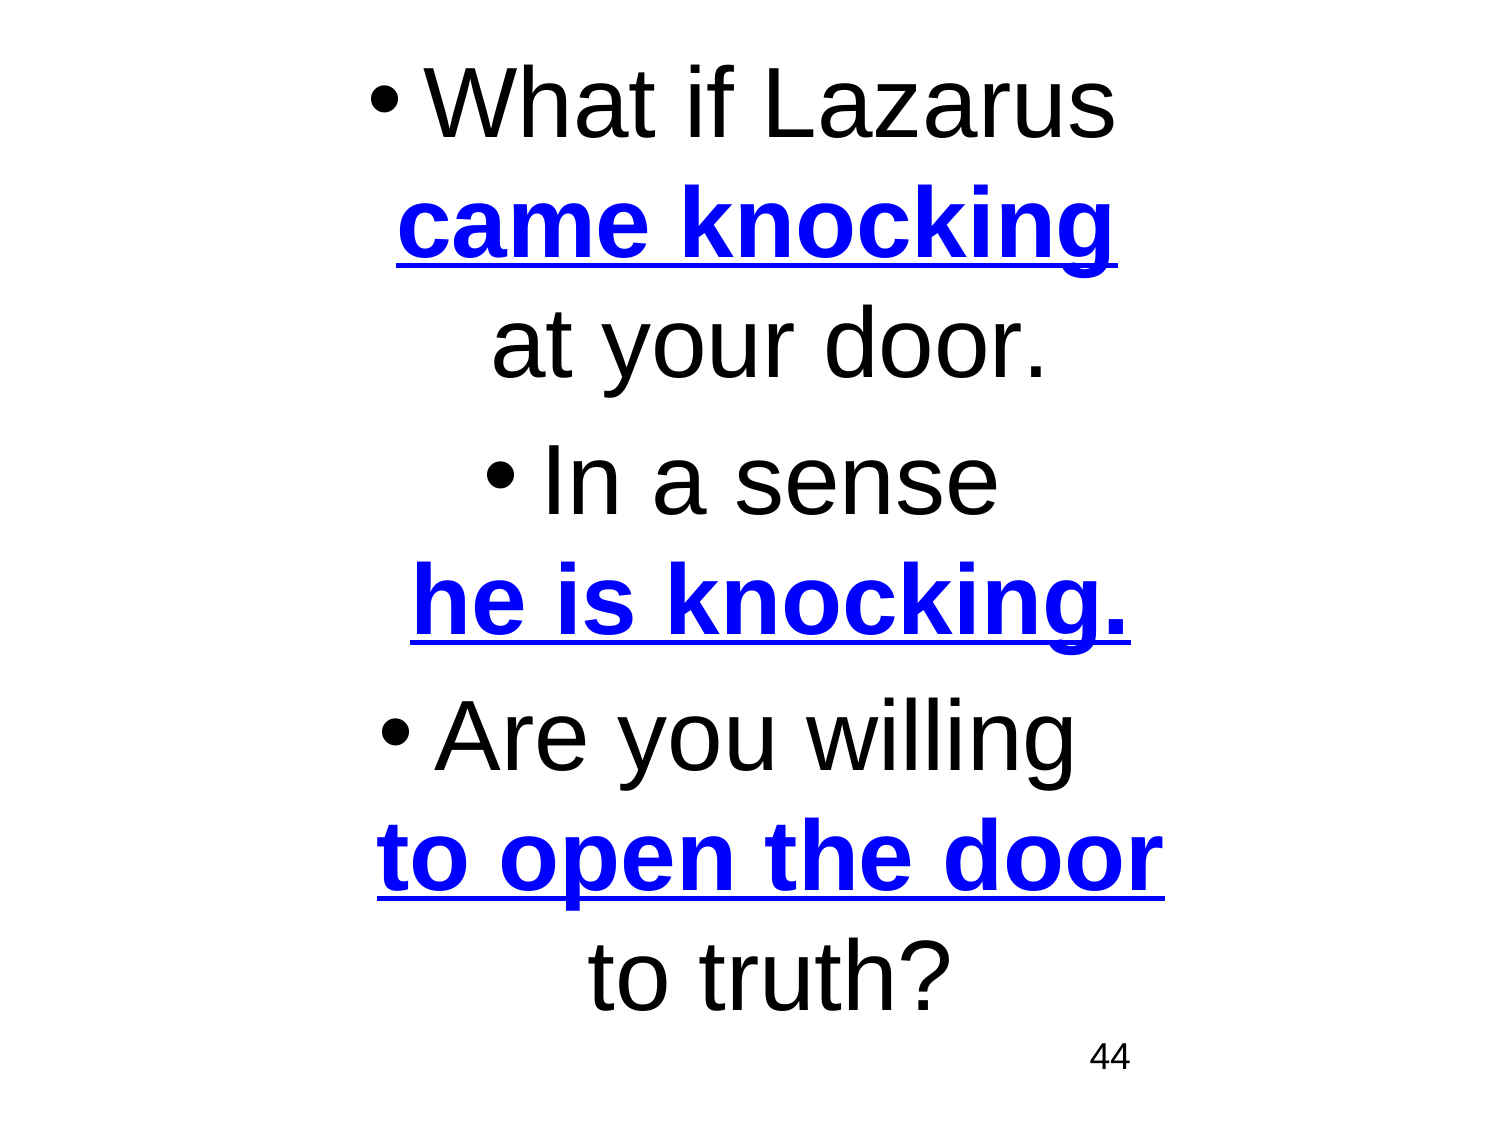

# What if Lazarus came knocking at your door.
In a sense
he is knocking.
Are you willing
to open the door
to truth?
44